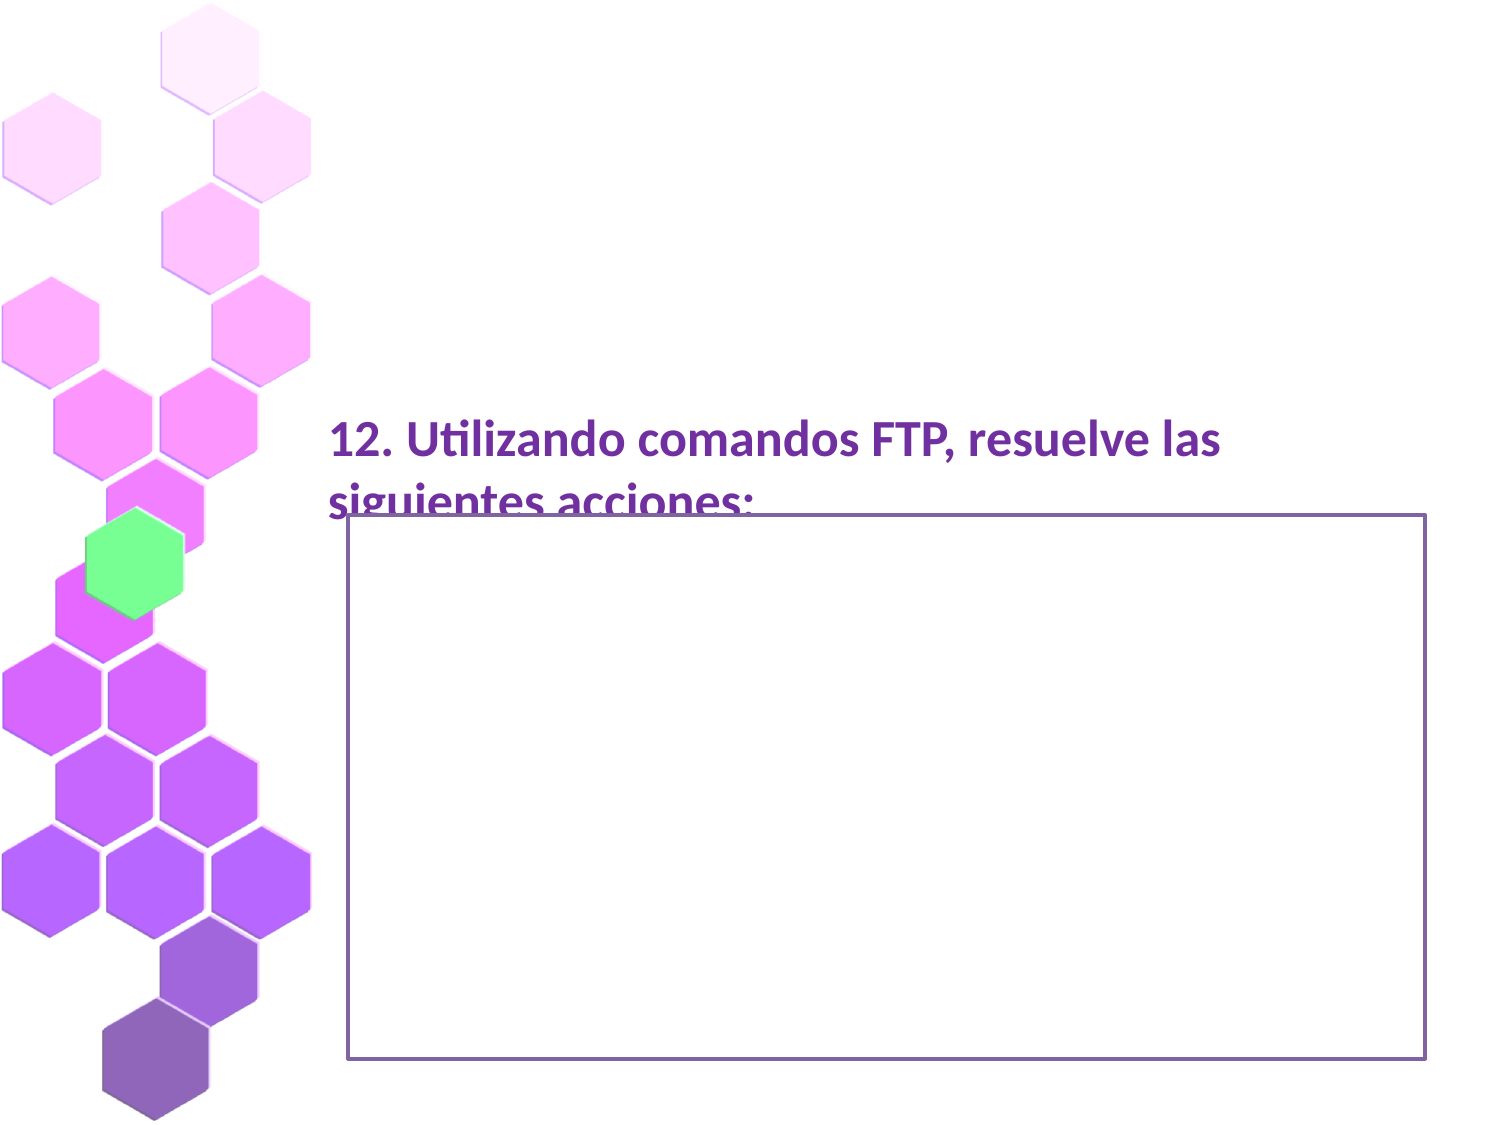

# 12. Utilizando comandos FTP, resuelve las siguientes acciones: 1.Subir el archivo pedro.txt que se encuentra en C:\ 2. Borrar el archivo pedro.txt 3. Bajar el archivo juan.doc a C:\ 4. Crear el directorio “trabajo” 5. Borrar el directorio “trabajo” 6. Listar los ficheros y directorios del directorio donde me encuentro 7. Averiguar en qué directorio de trabajo me encuentro